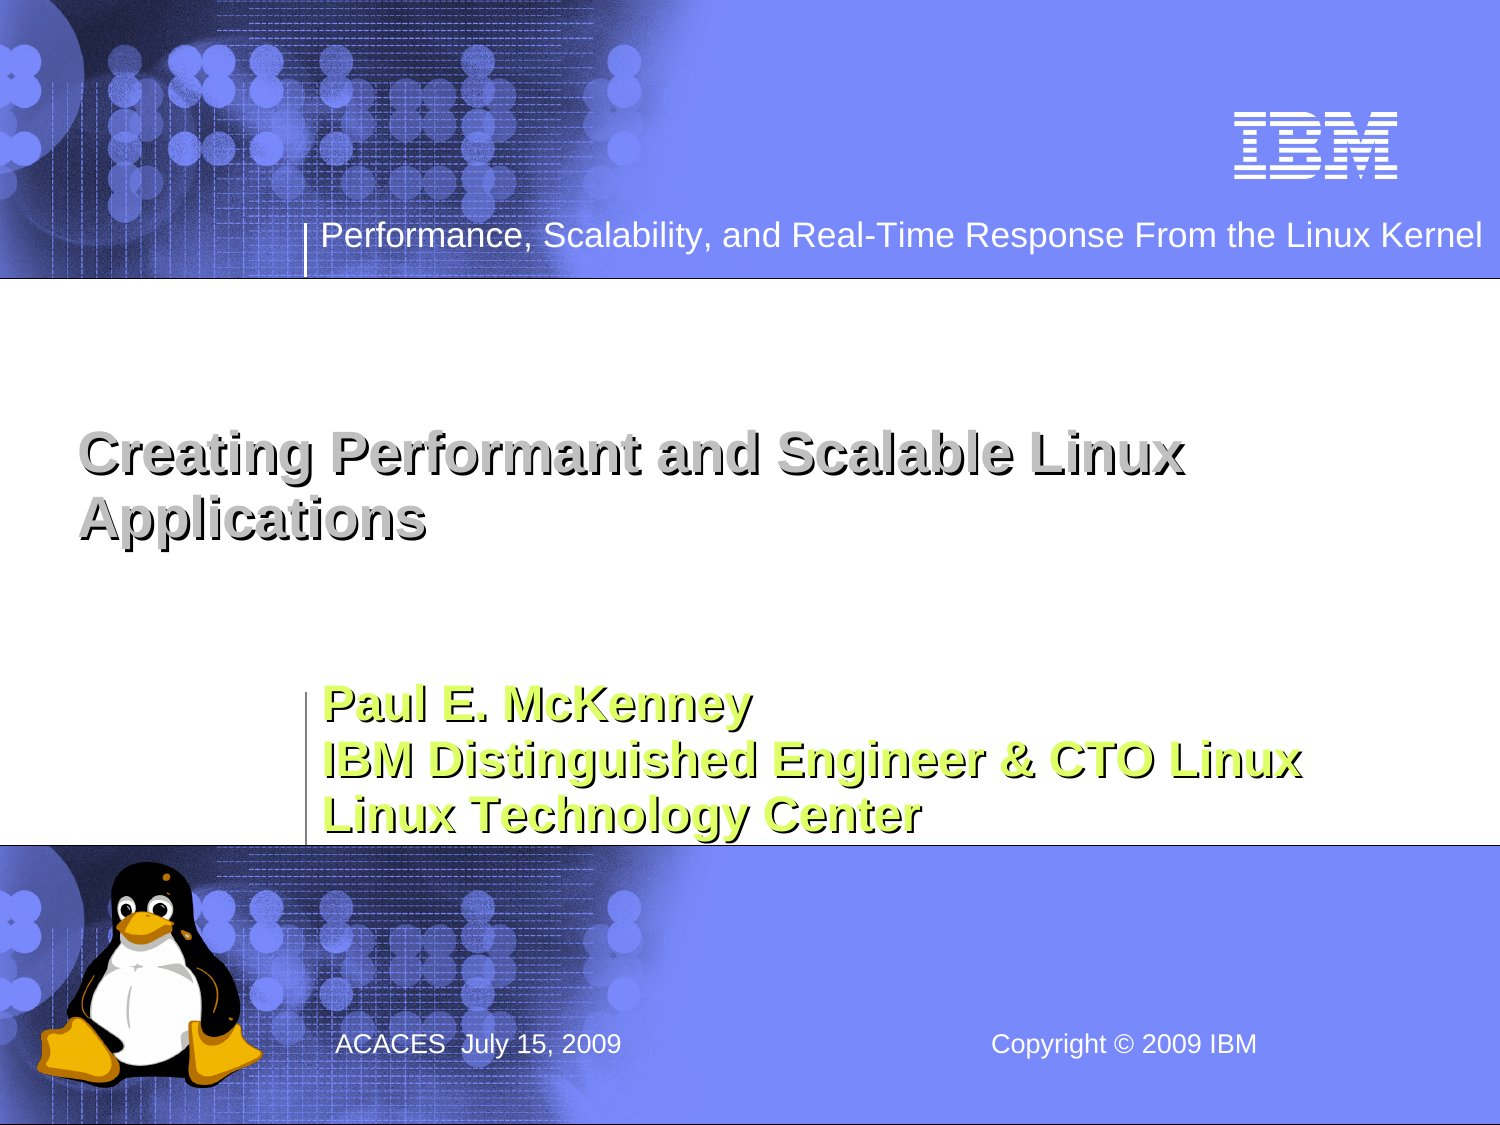

# Creating Performant and Scalable Linux Applications
Paul E. McKenney
IBM Distinguished Engineer & CTO Linux
Linux Technology Center